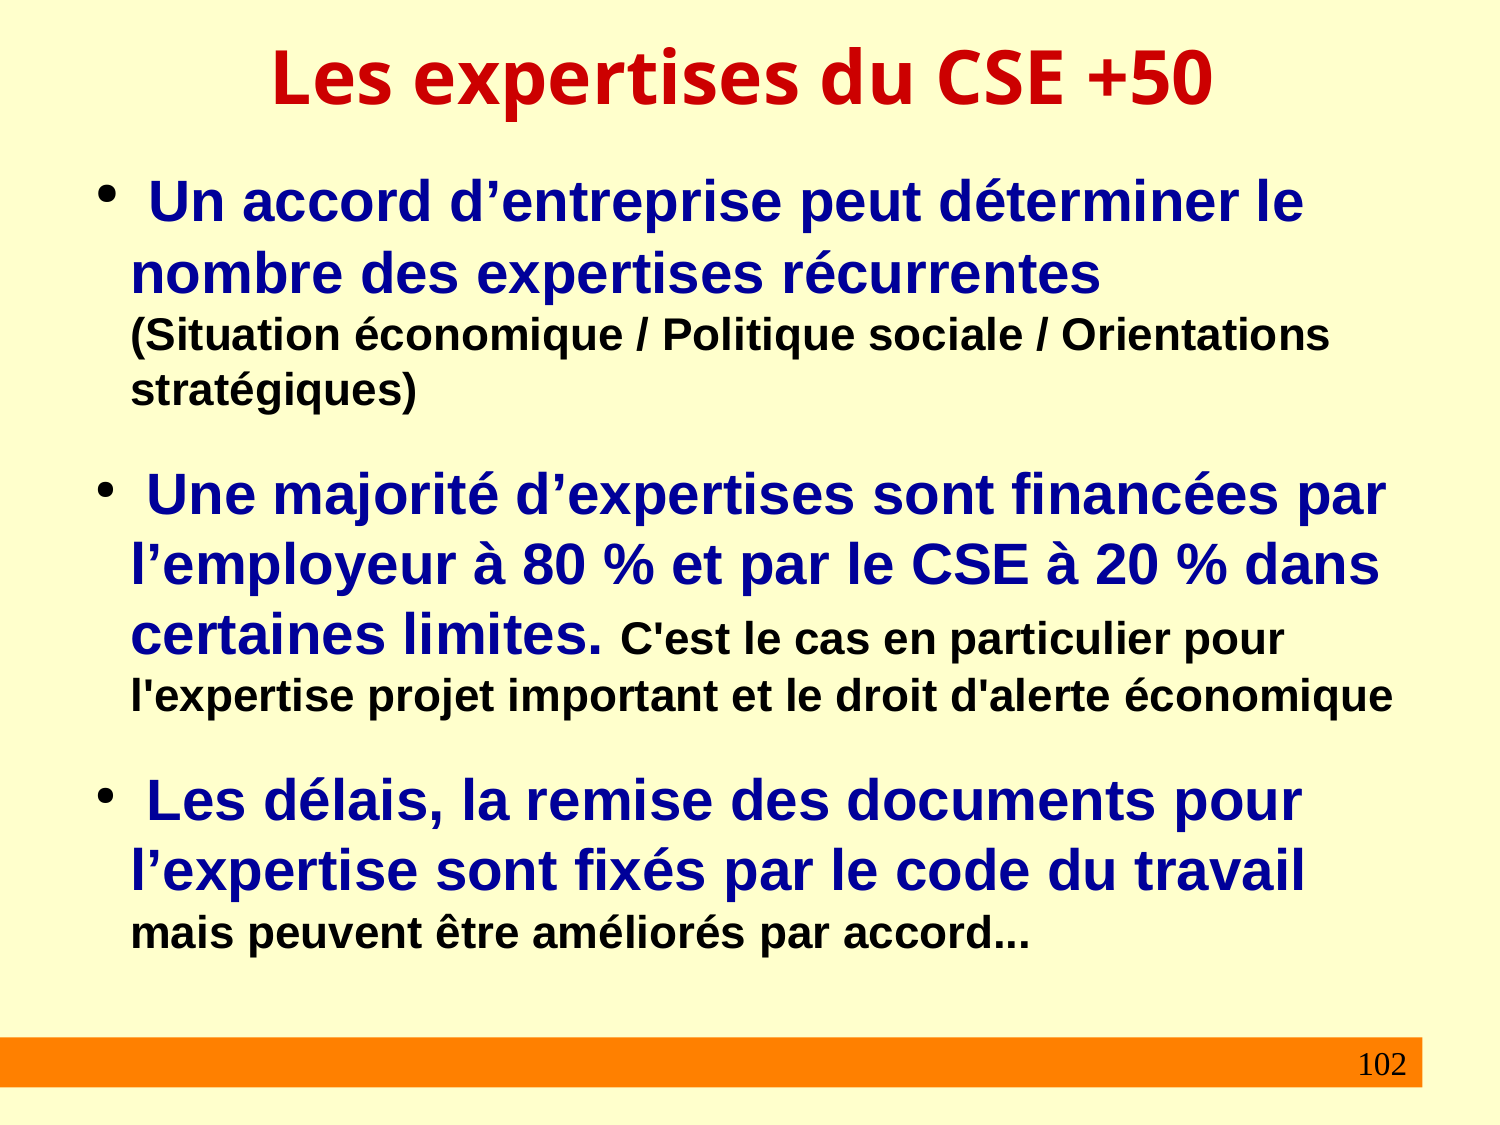

# Les expertises du CSE +50
 Un accord d’entreprise peut déterminer le nombre des expertises récurrentes
(Situation économique / Politique sociale / Orientations stratégiques)
 Une majorité d’expertises sont financées par l’employeur à 80 % et par le CSE à 20 % dans certaines limites. C'est le cas en particulier pour l'expertise projet important et le droit d'alerte économique
 Les délais, la remise des documents pour l’expertise sont fixés par le code du travail mais peuvent être améliorés par accord...